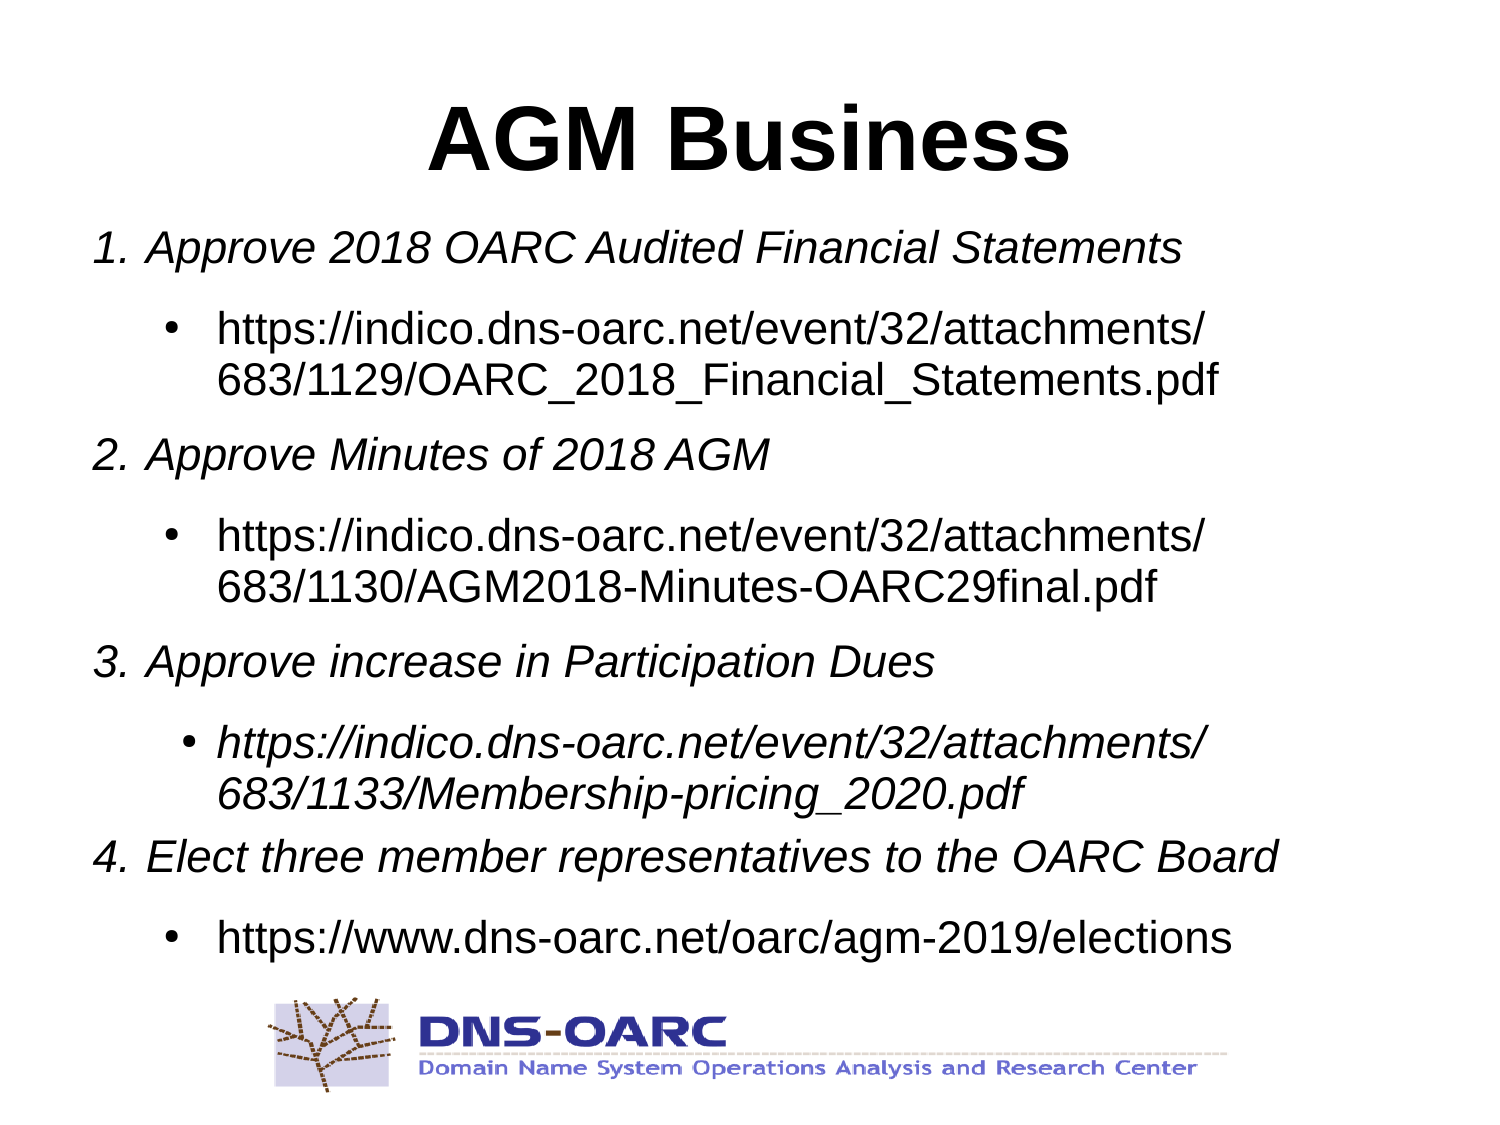

# AGM Business
Approve 2018 OARC Audited Financial Statements
https://indico.dns-oarc.net/event/32/attachments/683/1129/OARC_2018_Financial_Statements.pdf
Approve Minutes of 2018 AGM
https://indico.dns-oarc.net/event/32/attachments/683/1130/AGM2018-Minutes-OARC29final.pdf
Approve increase in Participation Dues
https://indico.dns-oarc.net/event/32/attachments/683/1133/Membership-pricing_2020.pdf
Elect three member representatives to the OARC Board
https://www.dns-oarc.net/oarc/agm-2019/elections